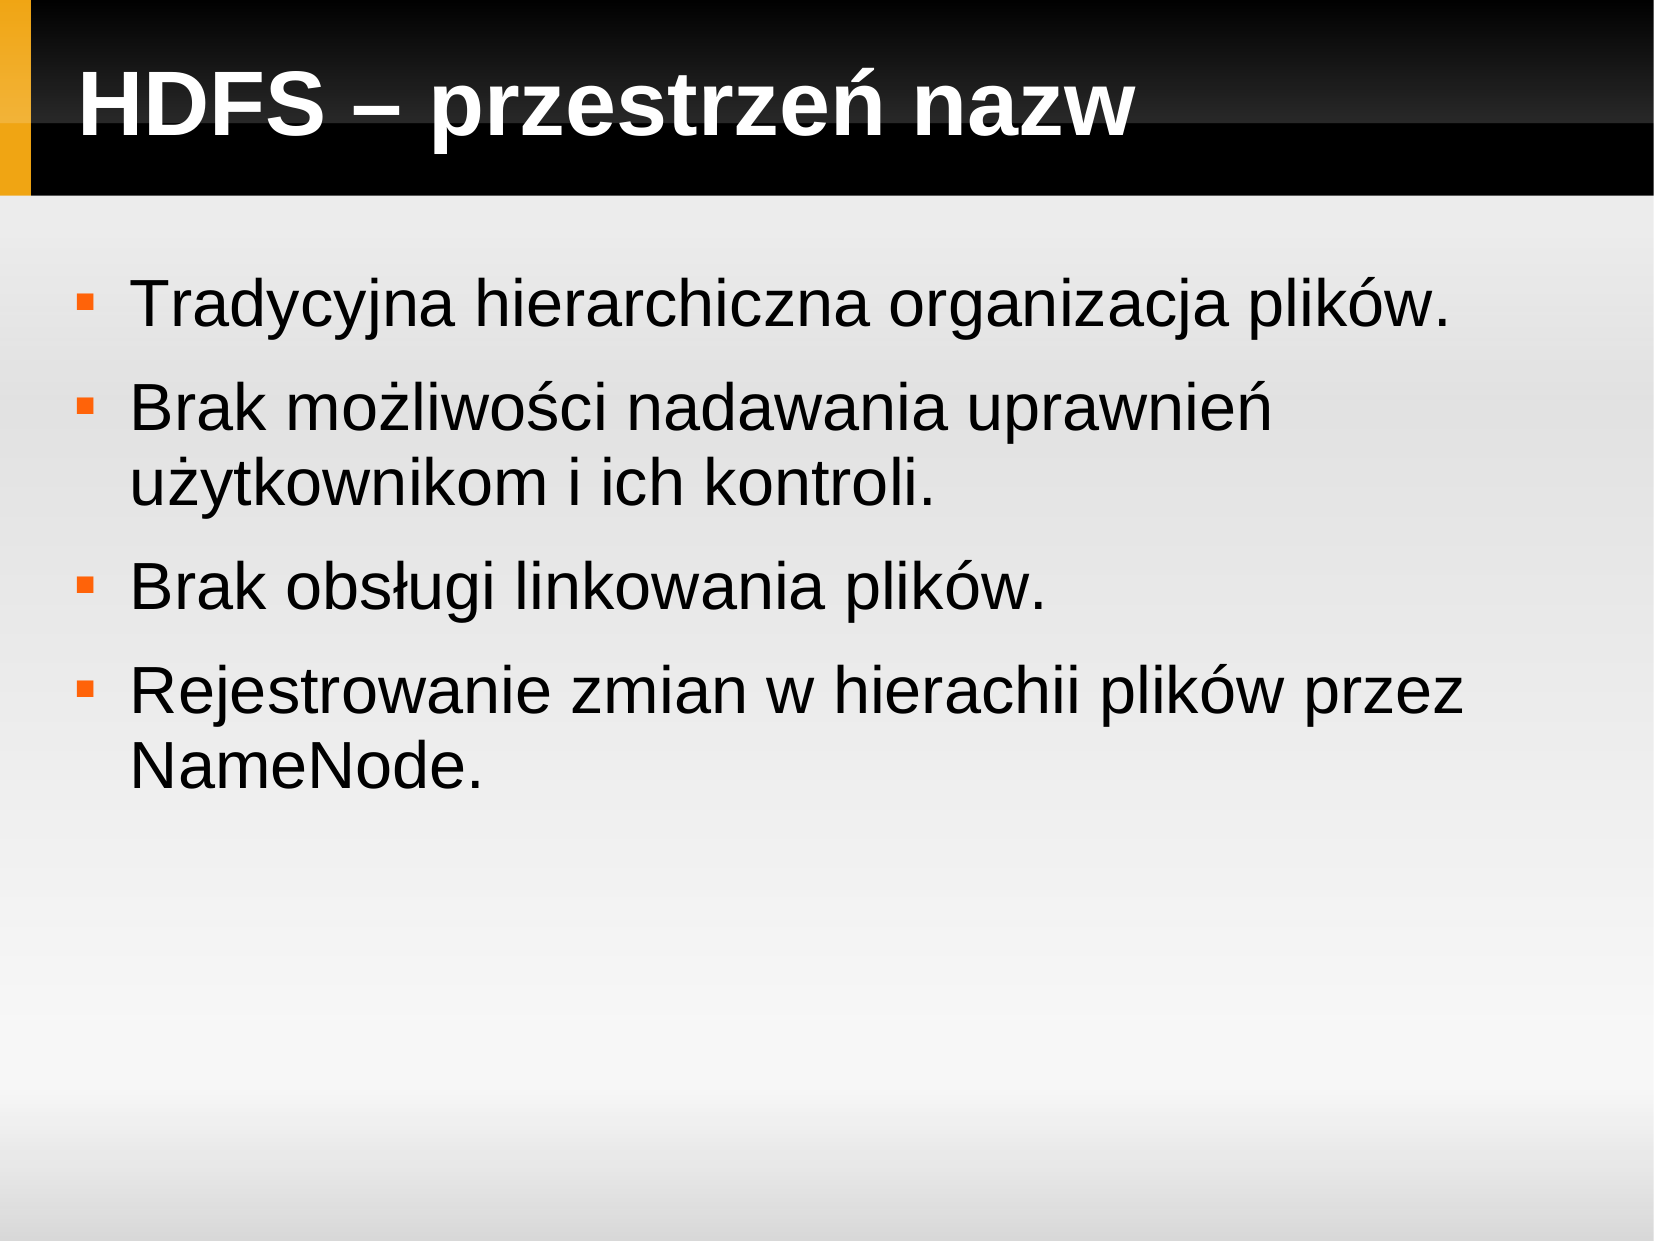

#
HDFS – przestrzeń nazw
Tradycyjna hierarchiczna organizacja plików.
Brak możliwości nadawania uprawnień użytkownikom i ich kontroli.
Brak obsługi linkowania plików.
Rejestrowanie zmian w hierachii plików przez NameNode.